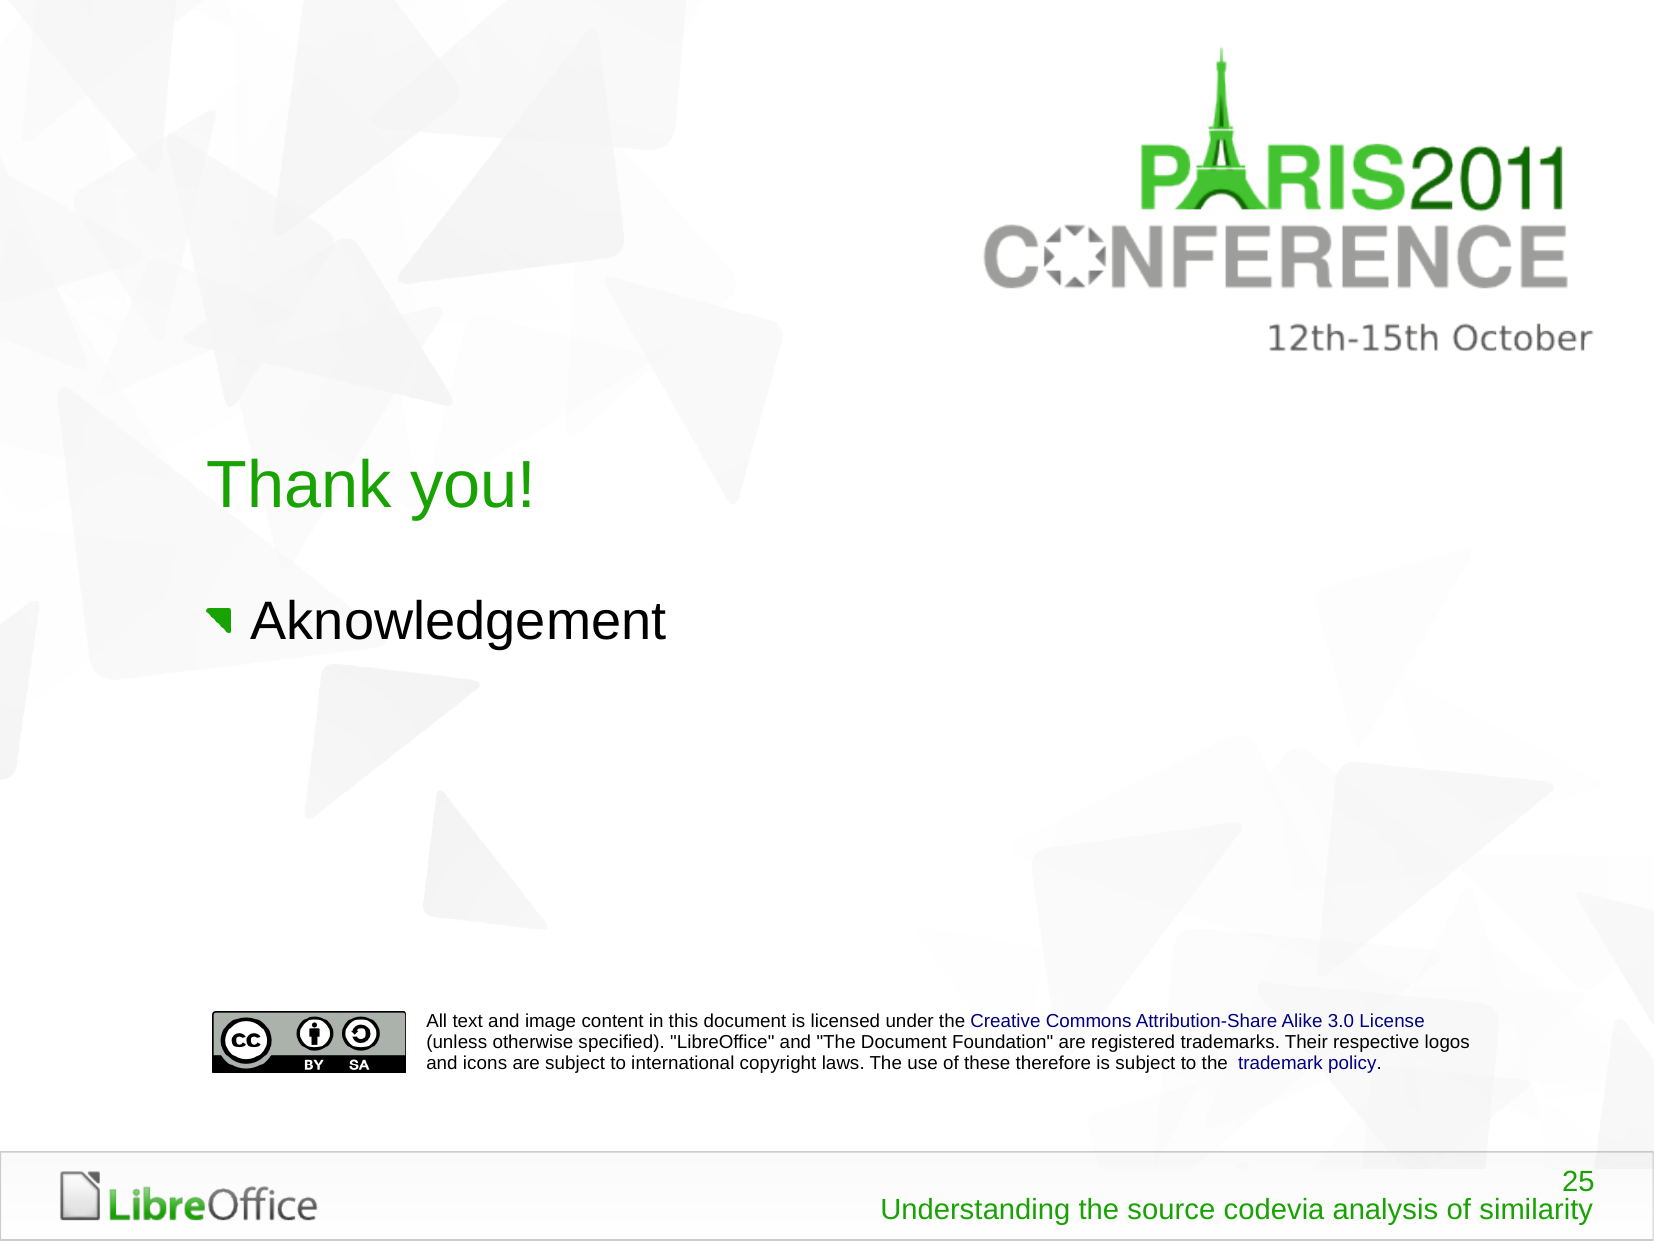

# Thank you!
Aknowledgement
25
Understanding the source codevia analysis of similarity